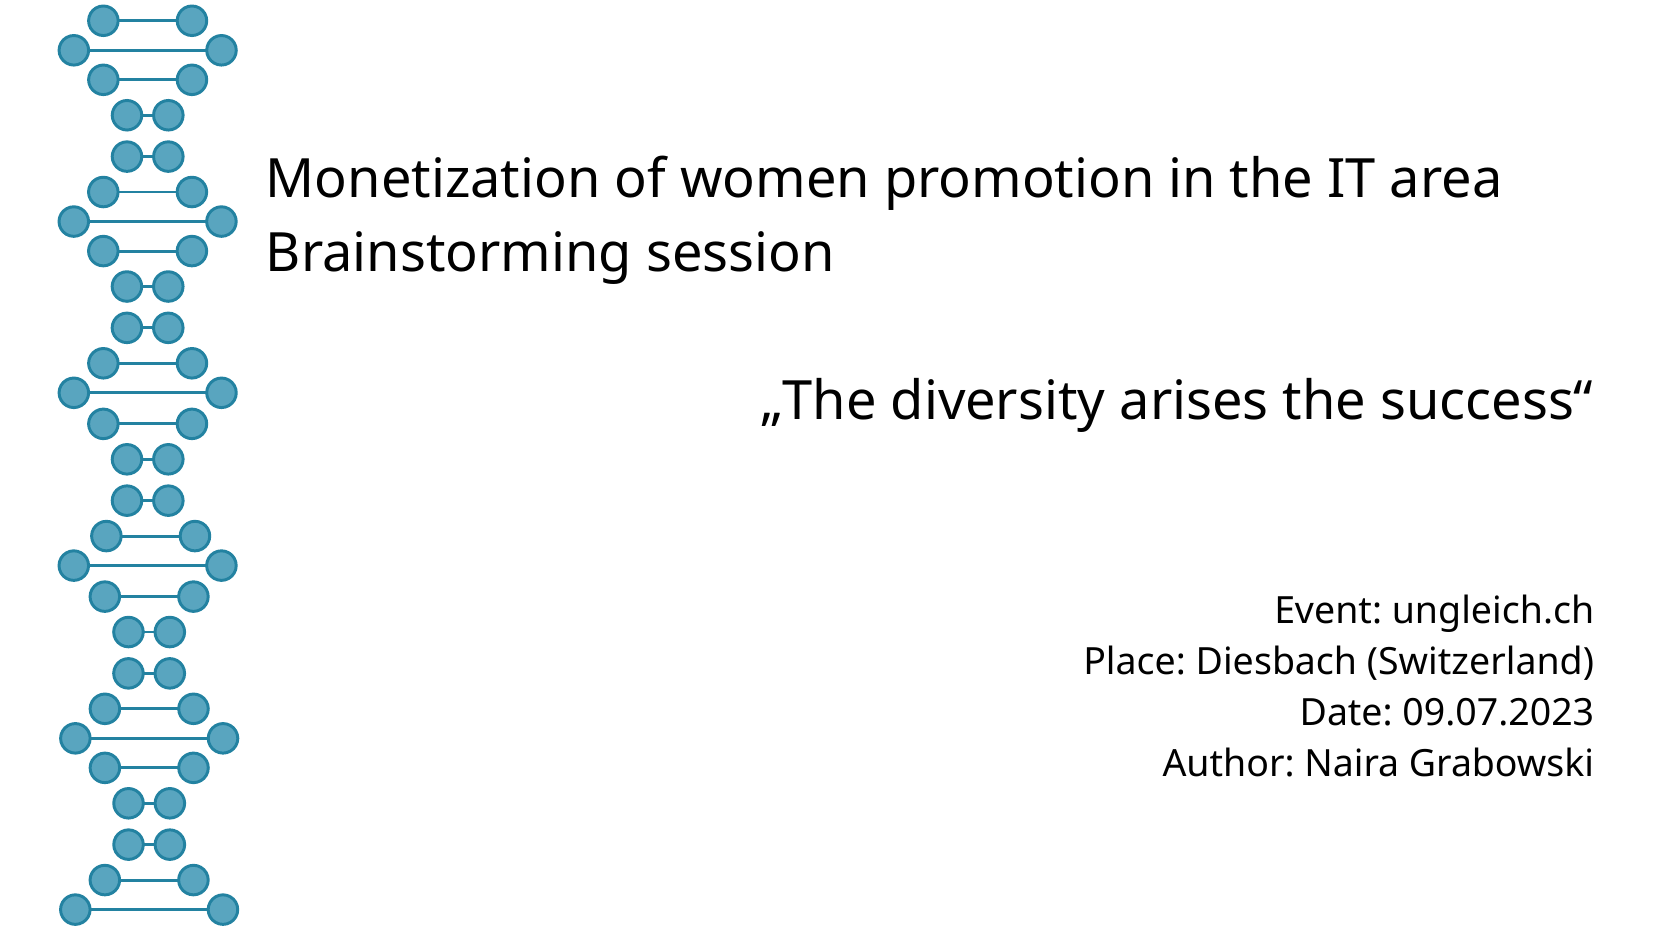

# Monetization of women promotion in the IT area
Brainstorming session
„The diversity arises the success“
Event: ungleich.ch
Place: Diesbach (Switzerland)
Date: 09.07.2023
Author: Naira Grabowski